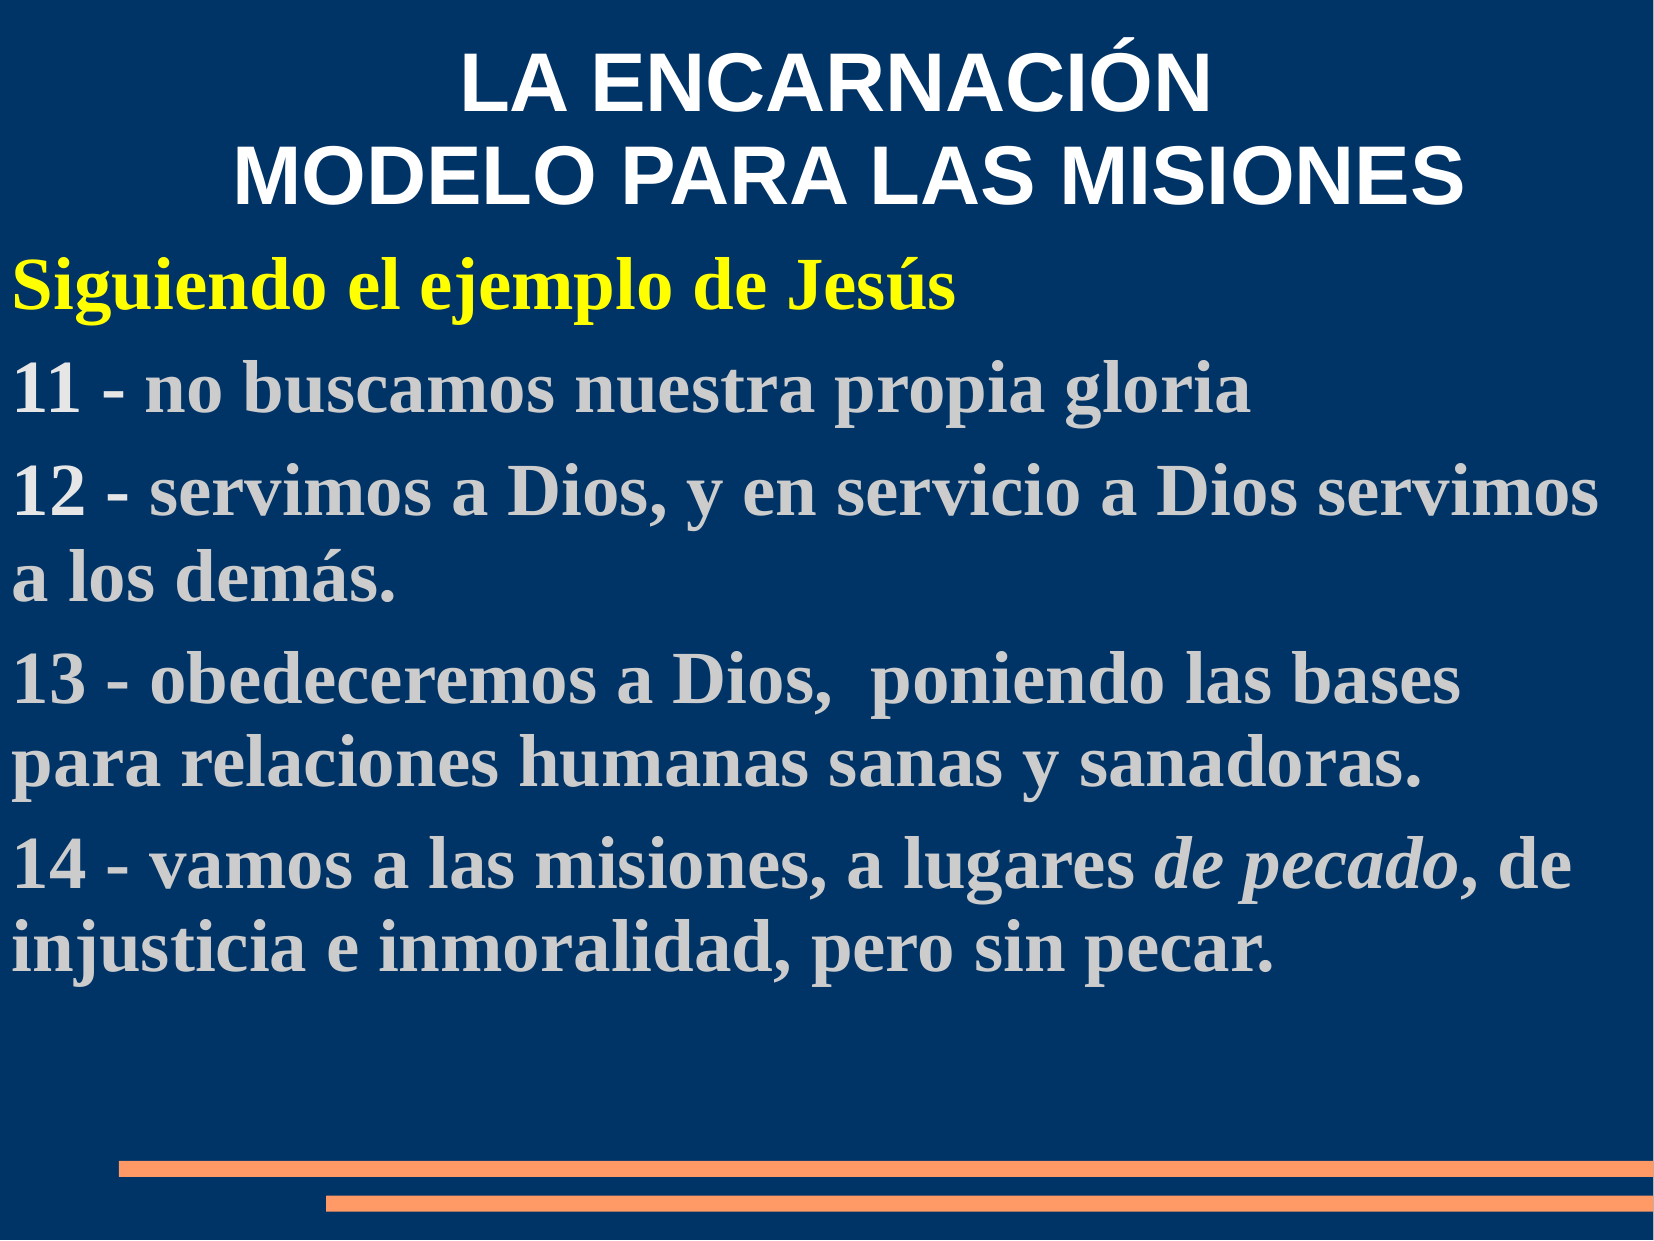

# LA ENCARNACIÓN MODELO PARA LAS MISIONES
Siguiendo el ejemplo de Jesús
11 - no buscamos nuestra propia gloria
12 - servimos a Dios, y en servicio a Dios servimos a los demás.
13 - obedeceremos a Dios, poniendo las bases para relaciones humanas sanas y sanadoras.
14 - vamos a las misiones, a lugares de pecado, de injusticia e inmoralidad, pero sin pecar.